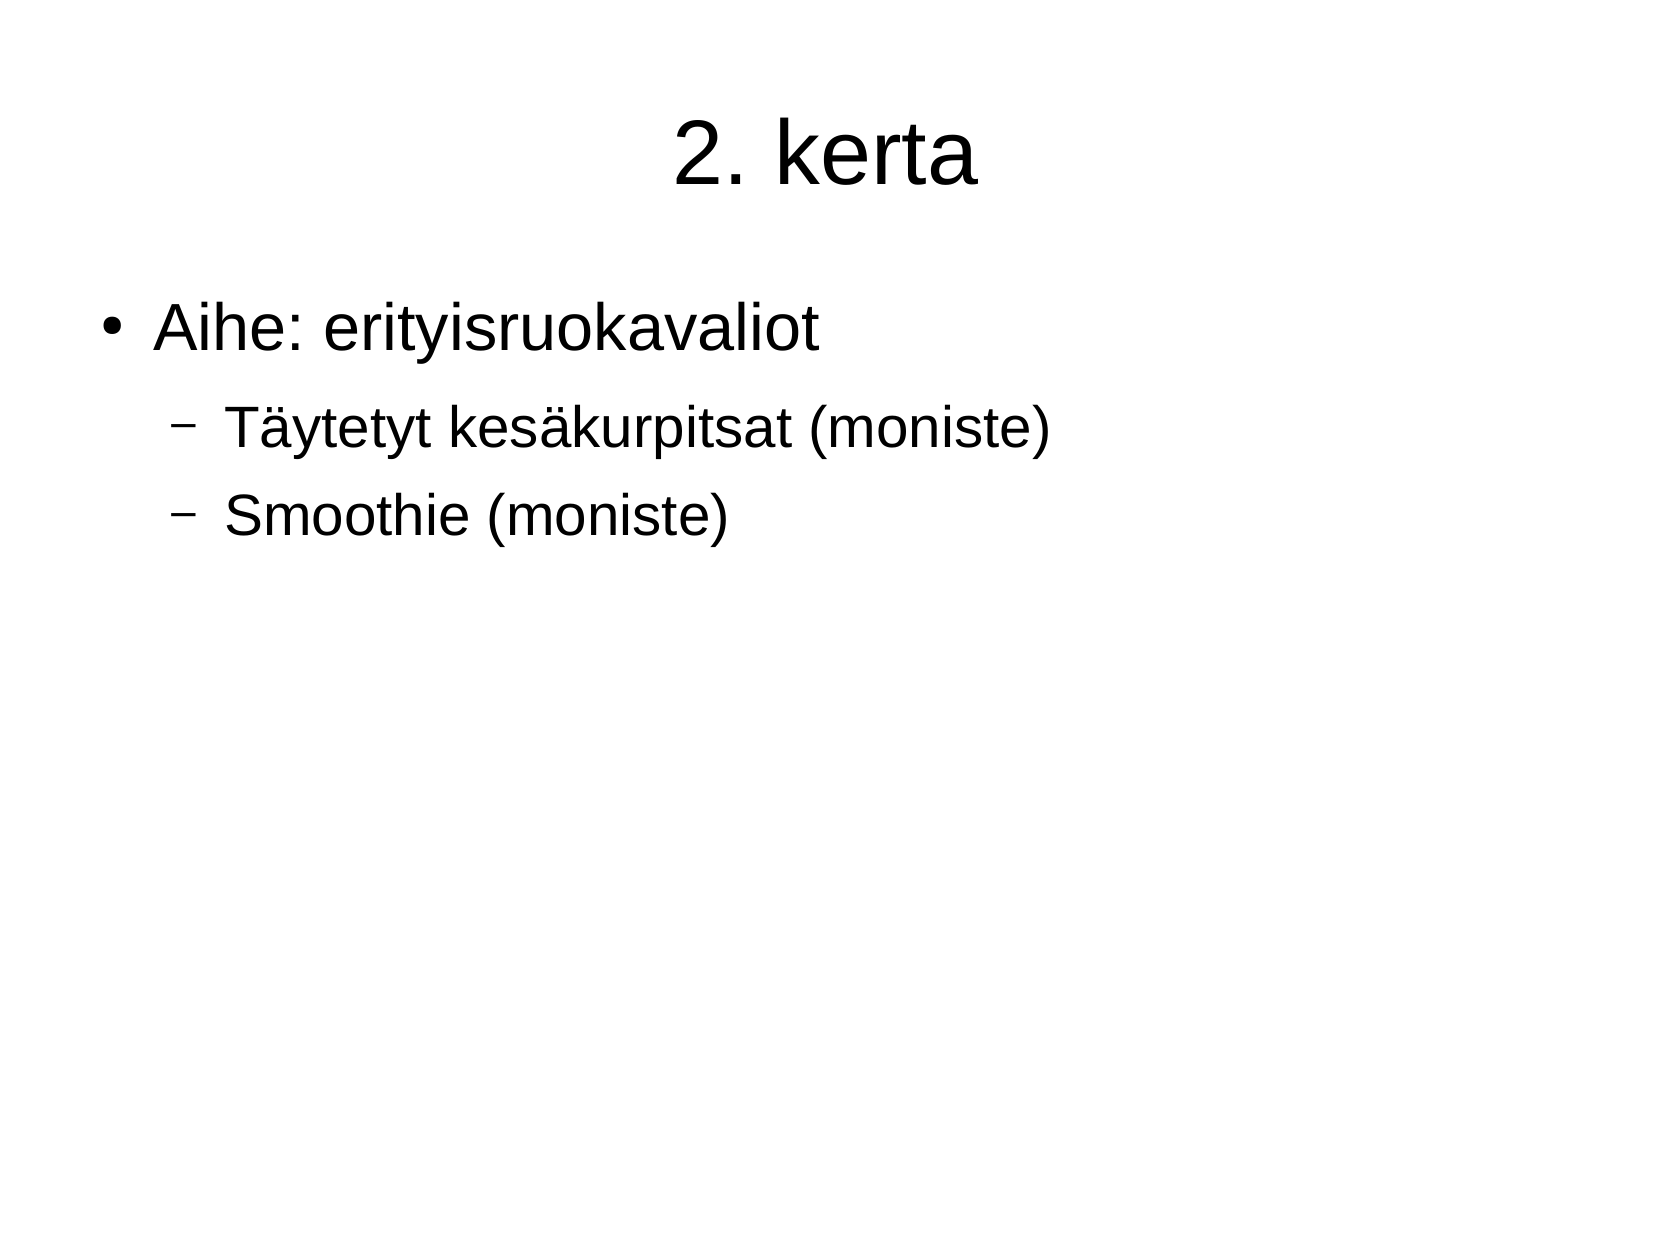

# 2. kerta
Aihe: erityisruokavaliot
Täytetyt kesäkurpitsat (moniste)
Smoothie (moniste)